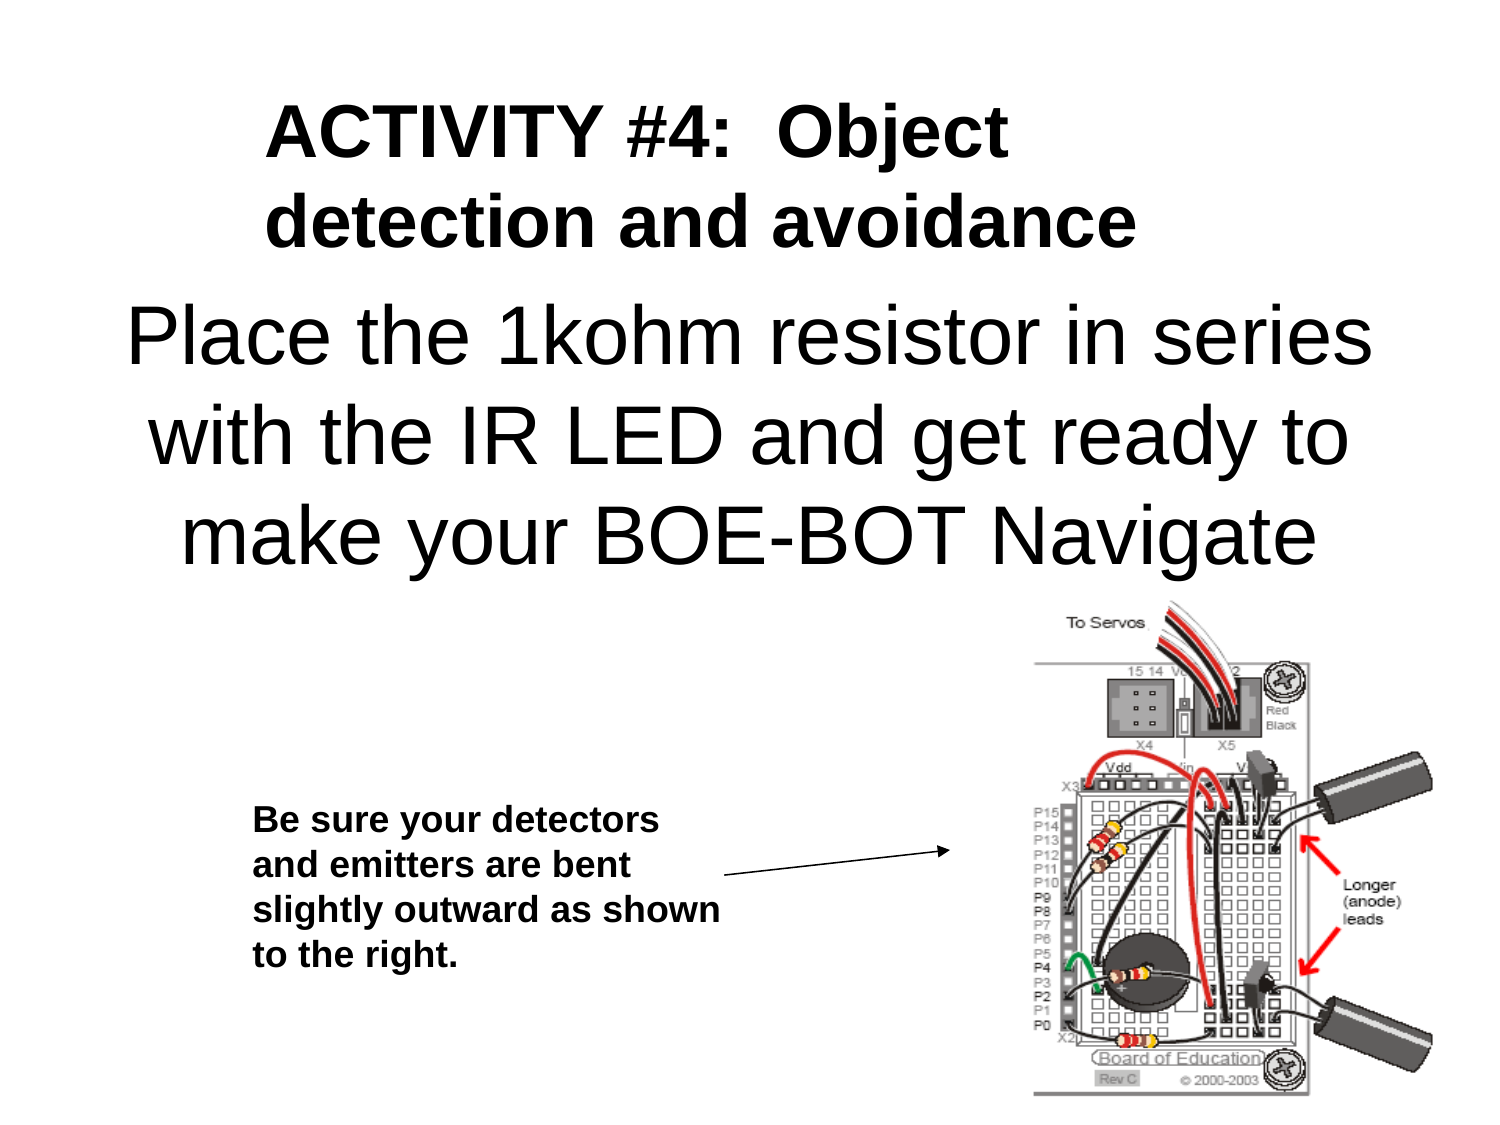

ACTIVITY #4: Object detection and avoidance
# Place the 1kohm resistor in series with the IR LED and get ready to make your BOE-BOT Navigate
Be sure your detectors and emitters are bent slightly outward as shown to the right.